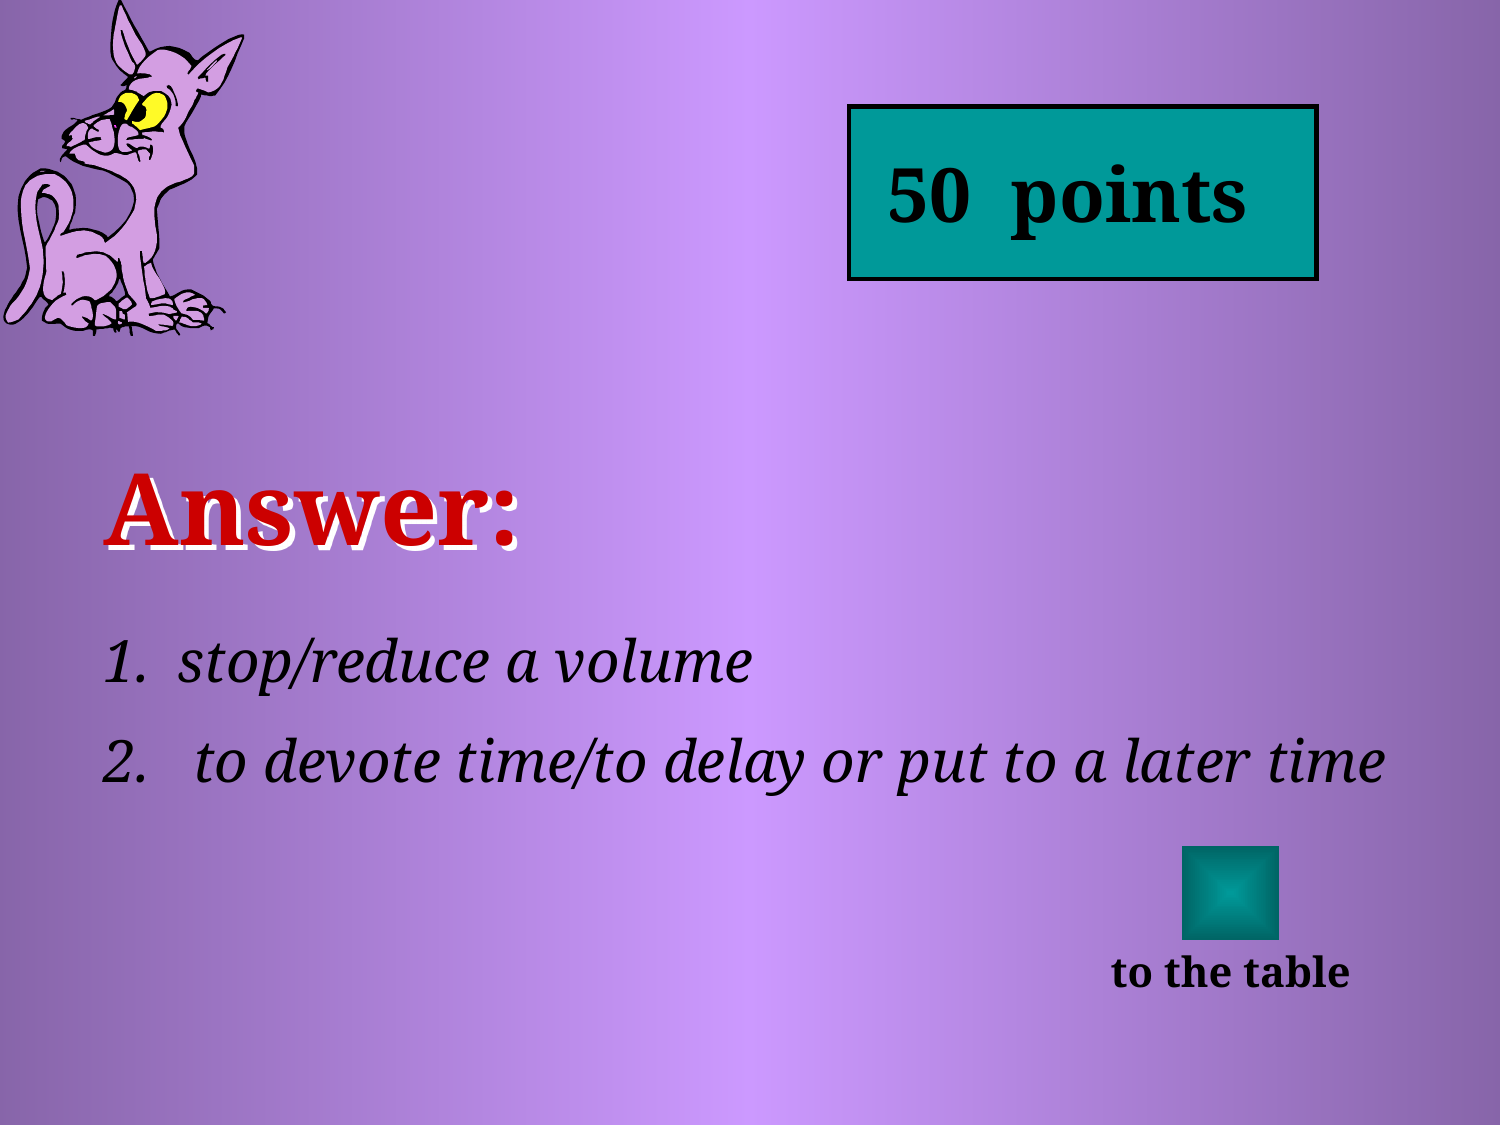

50 points
# Answer:
stop/reduce a volume
 to devote time/to delay or put to a later time
to the table